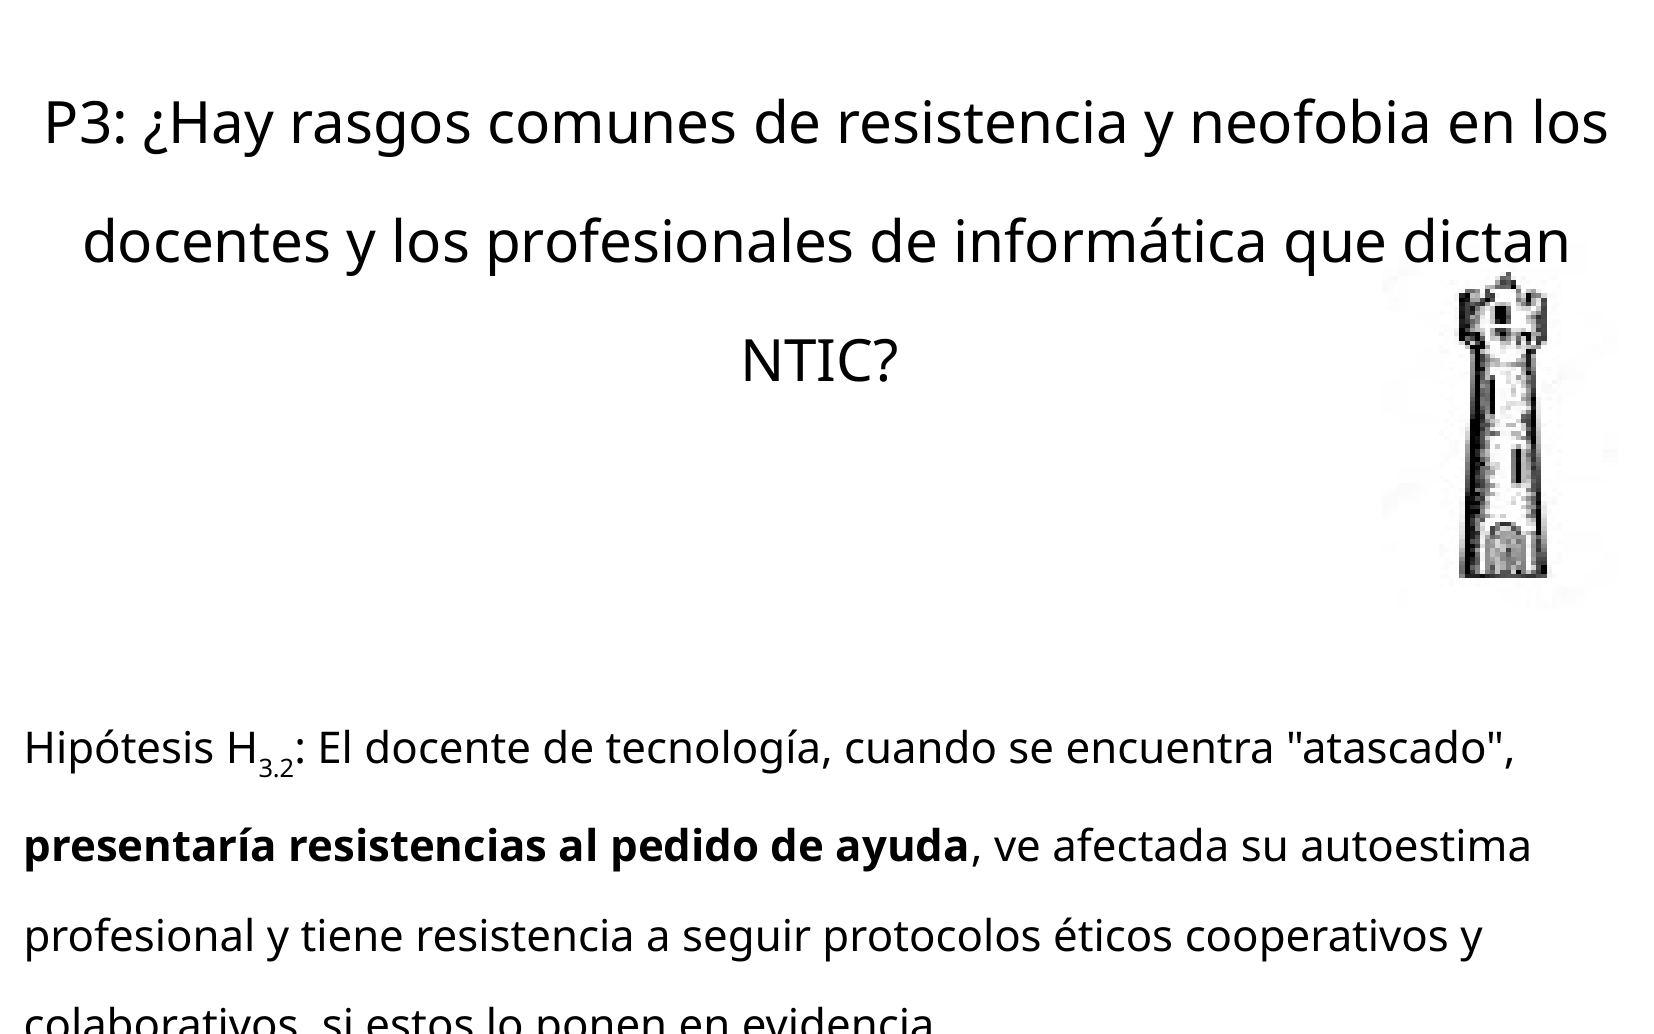

P3: ¿Hay rasgos comunes de resistencia y neofobia en los docentes y los profesionales de informática que dictan NTIC?
Hipótesis H3.2: El docente de tecnología, cuando se encuentra "atascado", presentaría resistencias al pedido de ayuda, ve afectada su autoestima profesional y tiene resistencia a seguir protocolos éticos cooperativos y colaborativos, si estos lo ponen en evidencia.